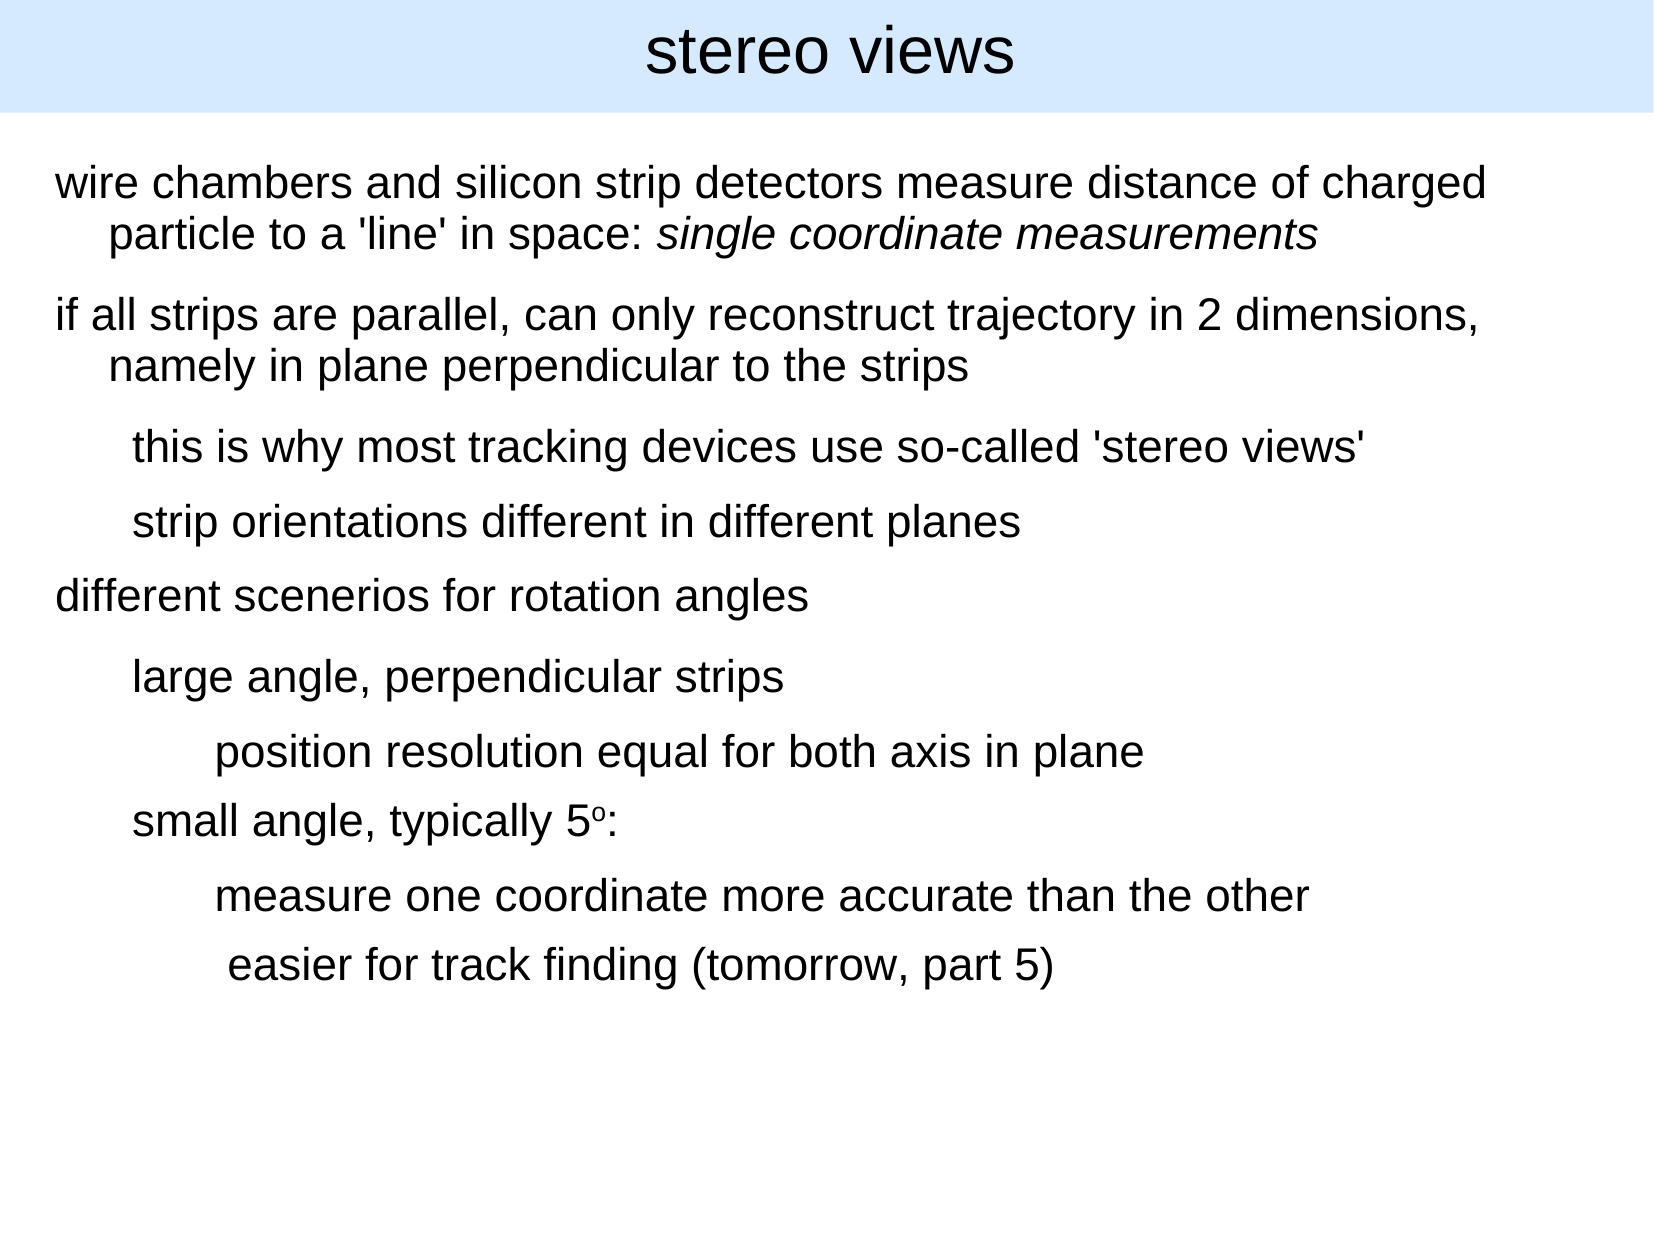

# stereo views
wire chambers and silicon strip detectors measure distance of charged particle to a 'line' in space: single coordinate measurements
if all strips are parallel, can only reconstruct trajectory in 2 dimensions, namely in plane perpendicular to the strips
this is why most tracking devices use so-called 'stereo views'
strip orientations different in different planes
different scenerios for rotation angles
large angle, perpendicular strips
position resolution equal for both axis in plane
small angle, typically 5o:
measure one coordinate more accurate than the other
 easier for track finding (tomorrow, part 5)